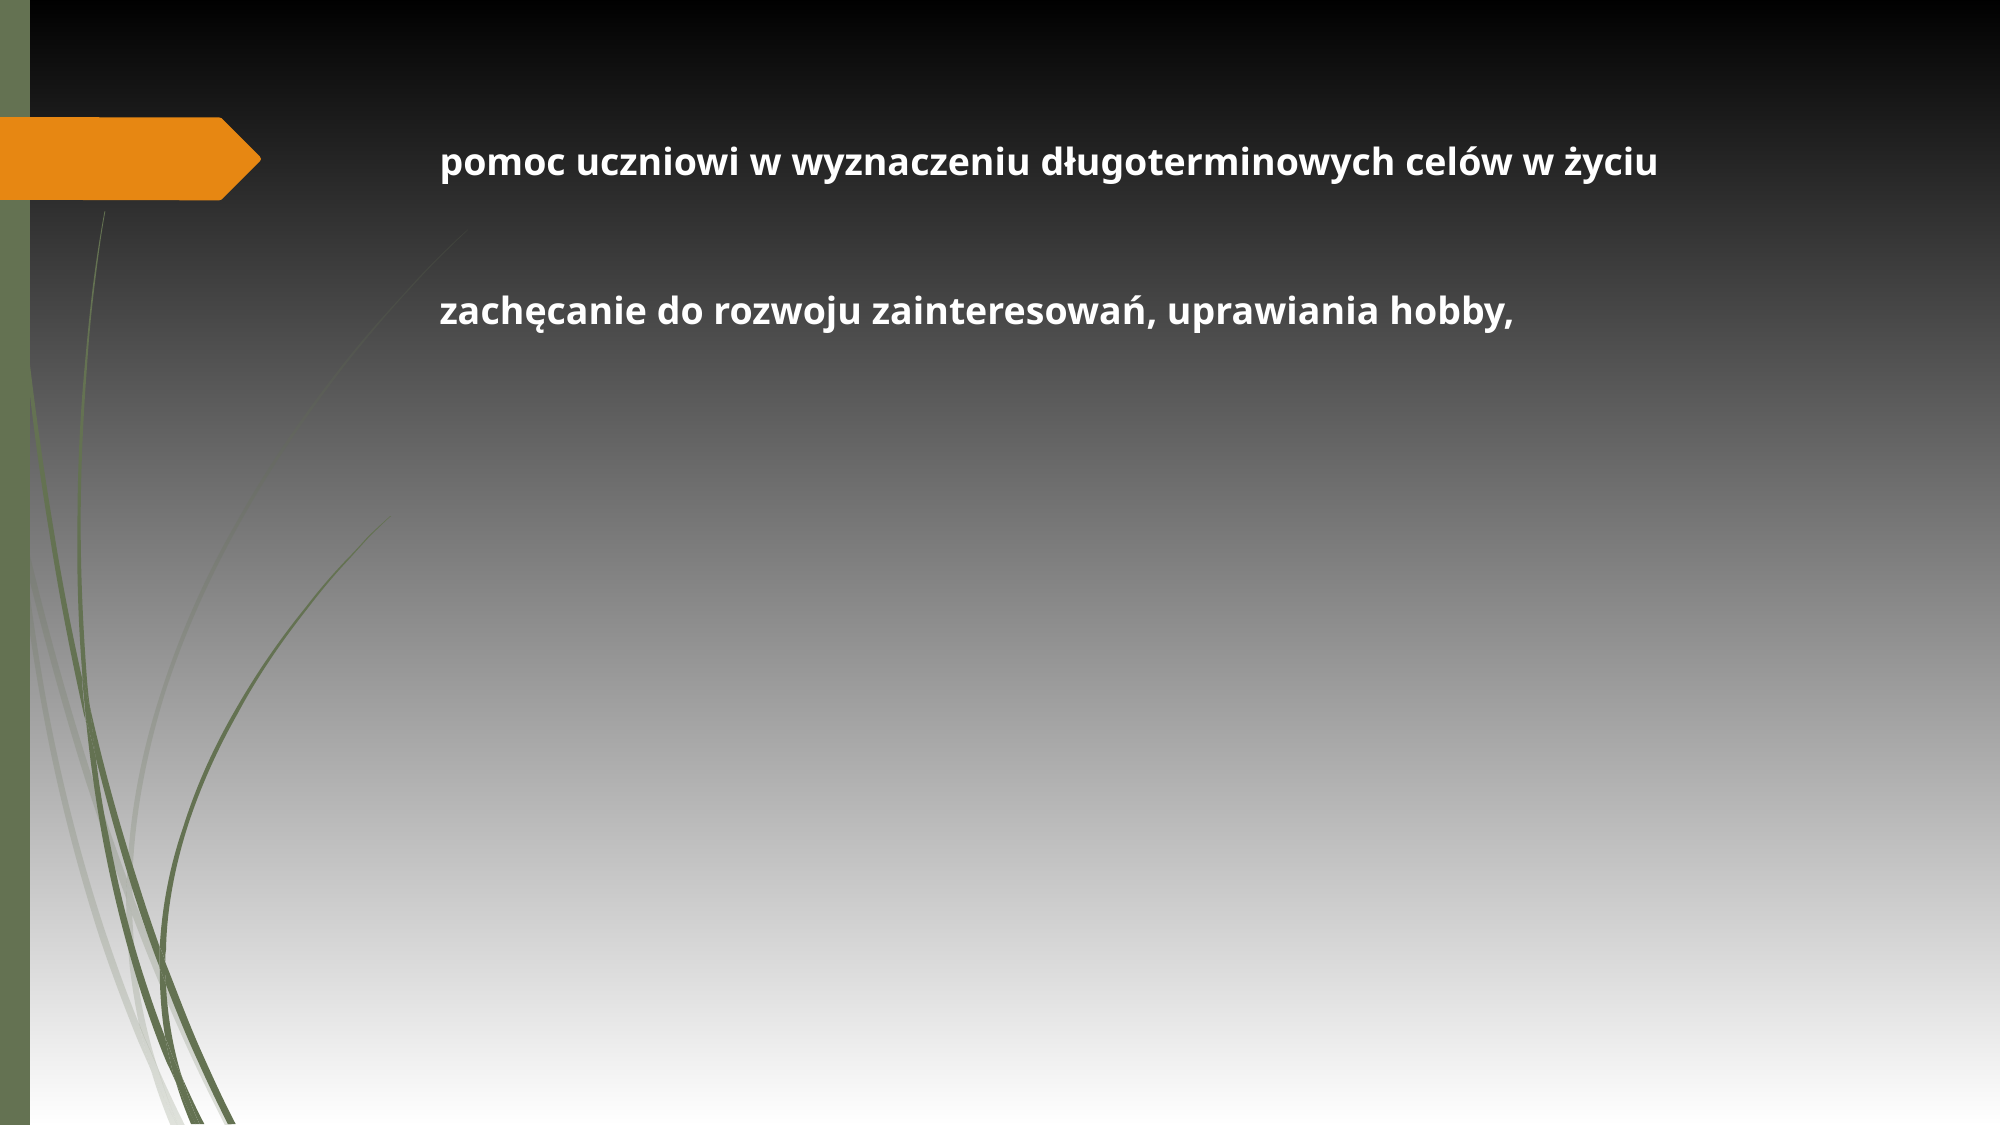

# pomoc uczniowi w wyznaczeniu długoterminowych celów w życiu
zachęcanie do rozwoju zainteresowań, uprawiania hobby,